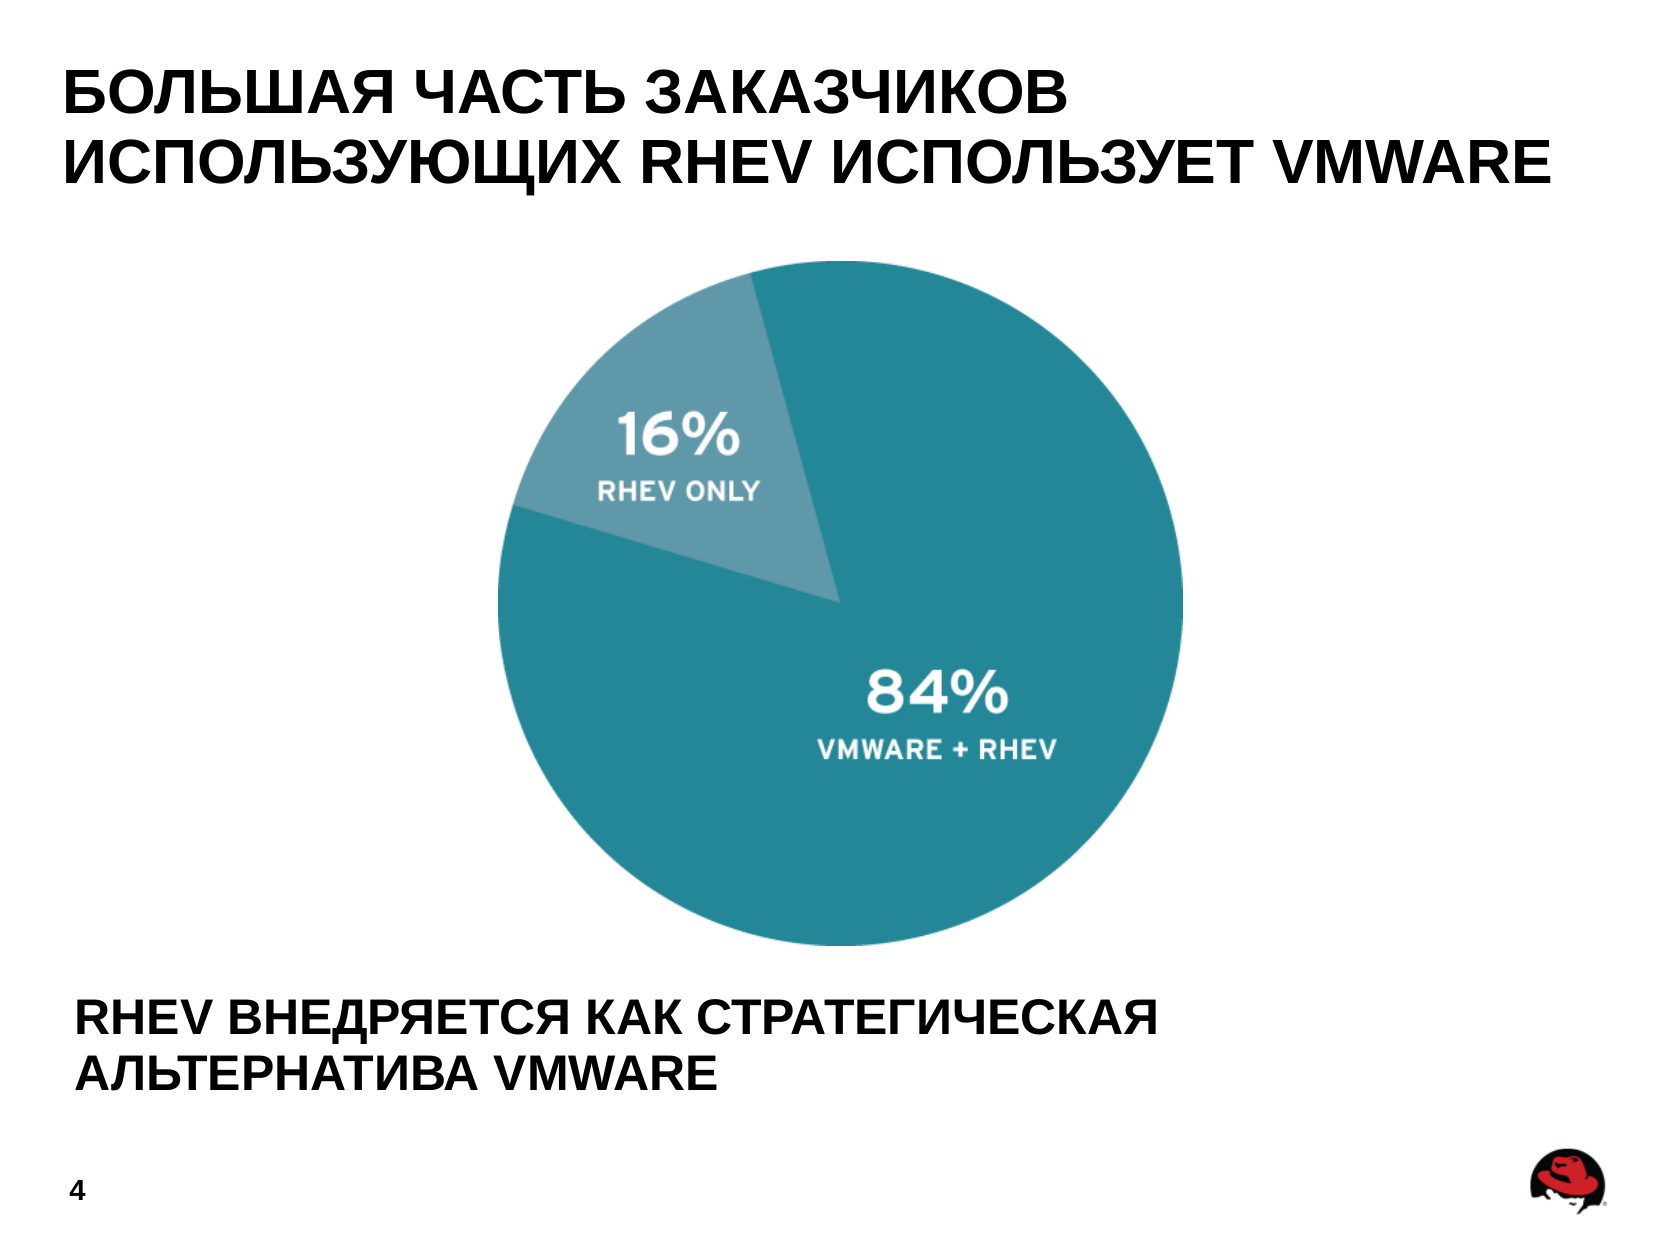

# БОЛЬШАЯ ЧАСТЬ ЗАКАЗЧИКОВ ИСПОЛЬЗУЮЩИХ RHEV ИСПОЛЬЗУЕТ VMWARE
RHEV ВНЕДРЯЕТСЯ КАК СТРАТЕГИЧЕСКАЯ АЛЬТЕРНАТИВА VMWARE